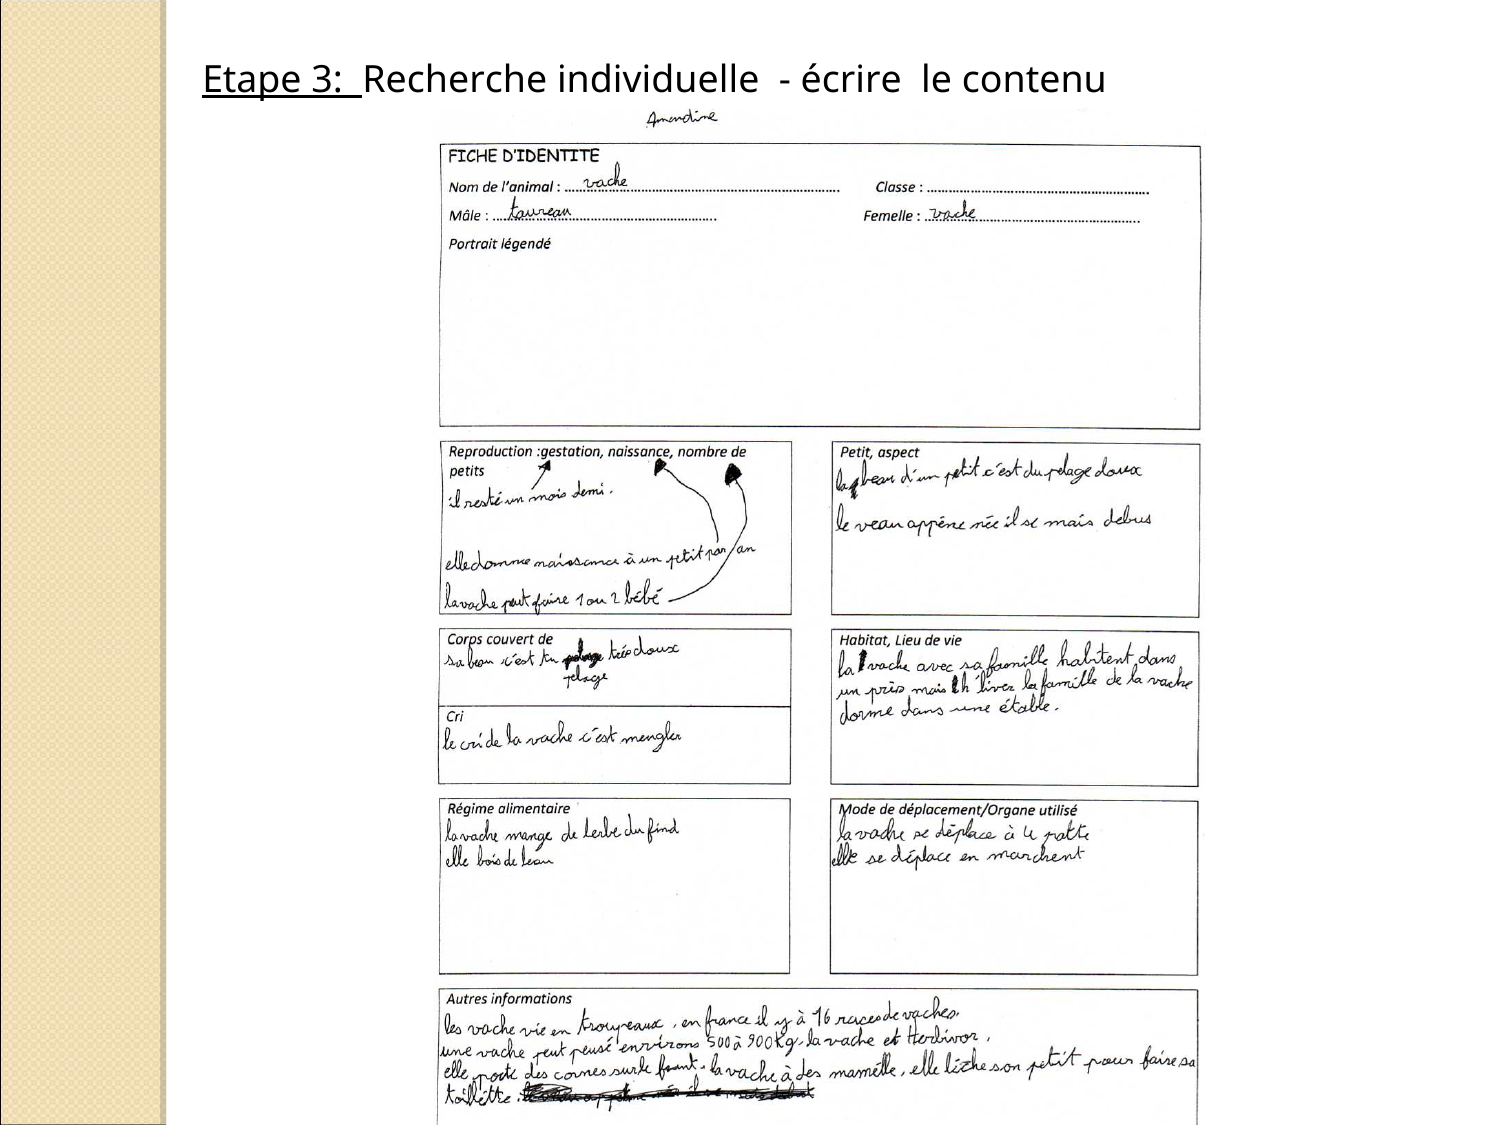

Etape 3: Recherche individuelle - écrire le contenu